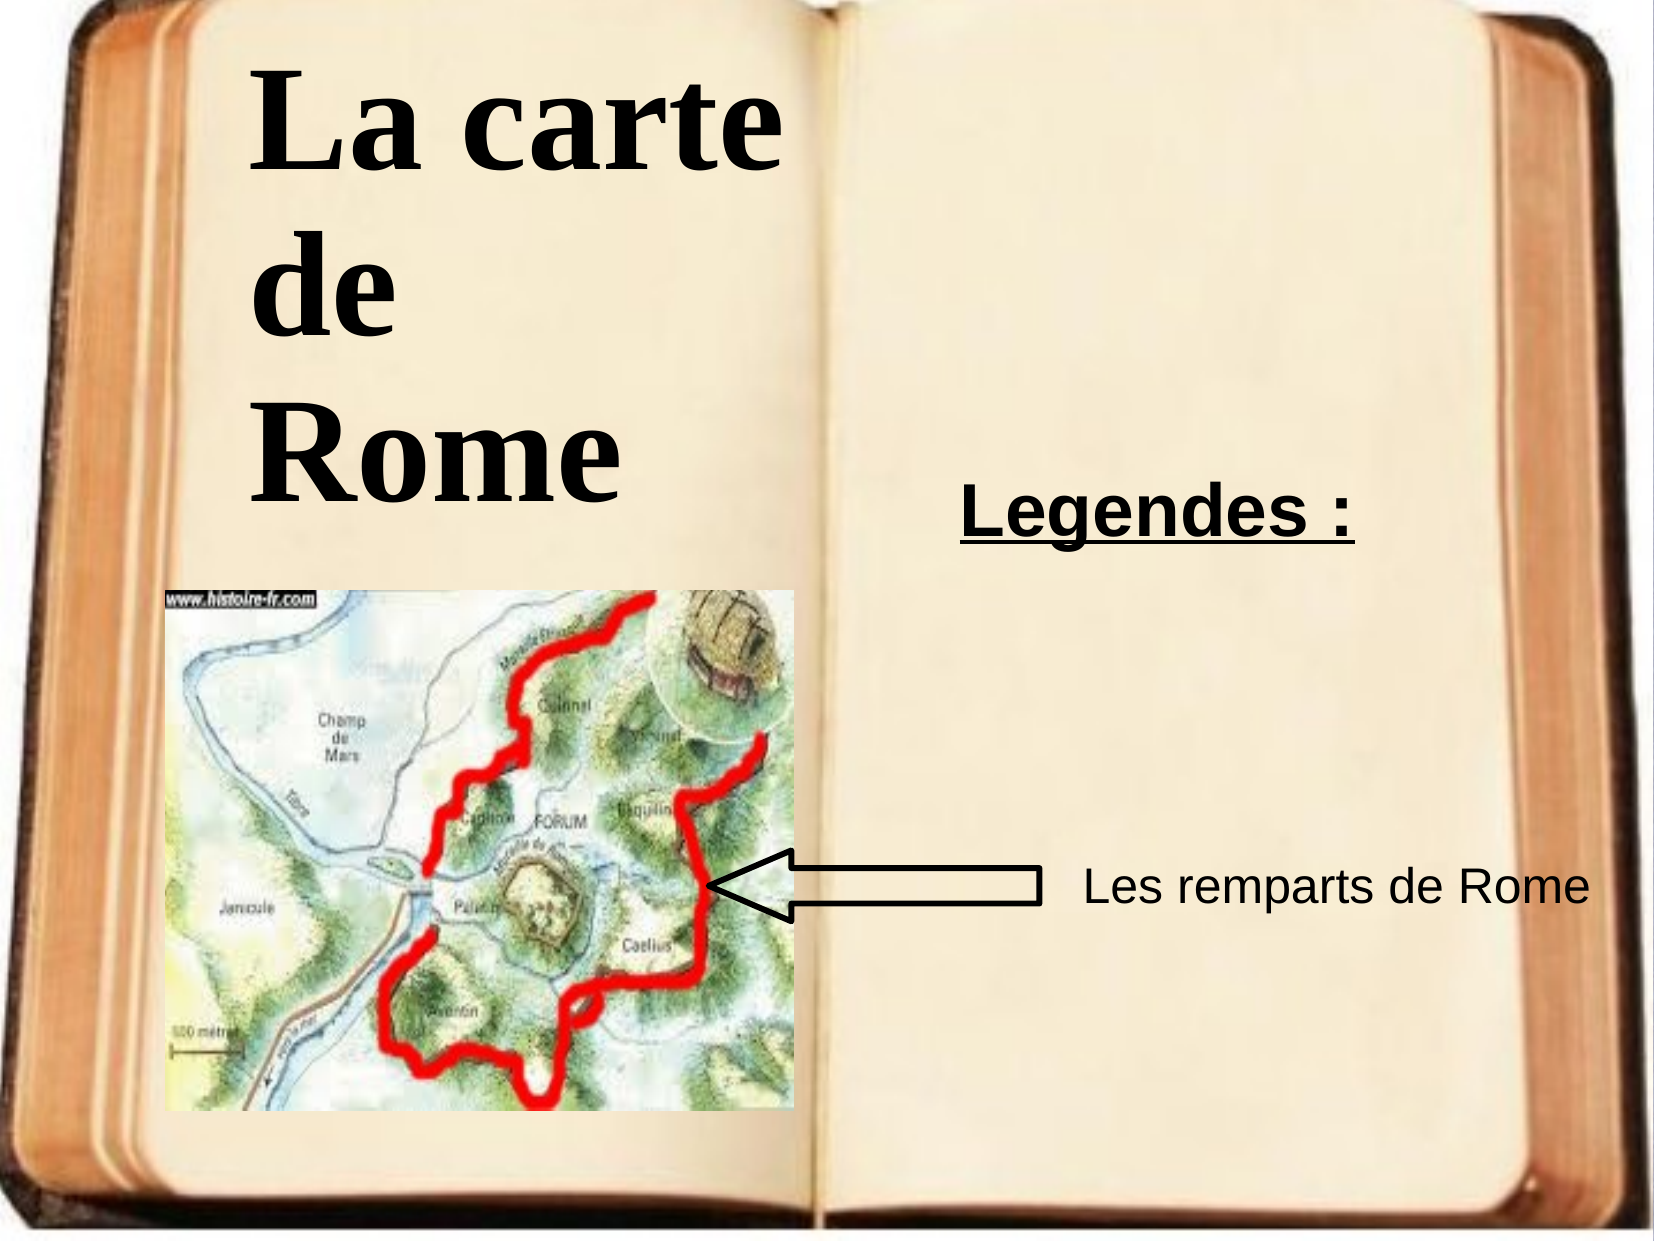

# La carte de Rome
Legendes :
Les remparts de Rome